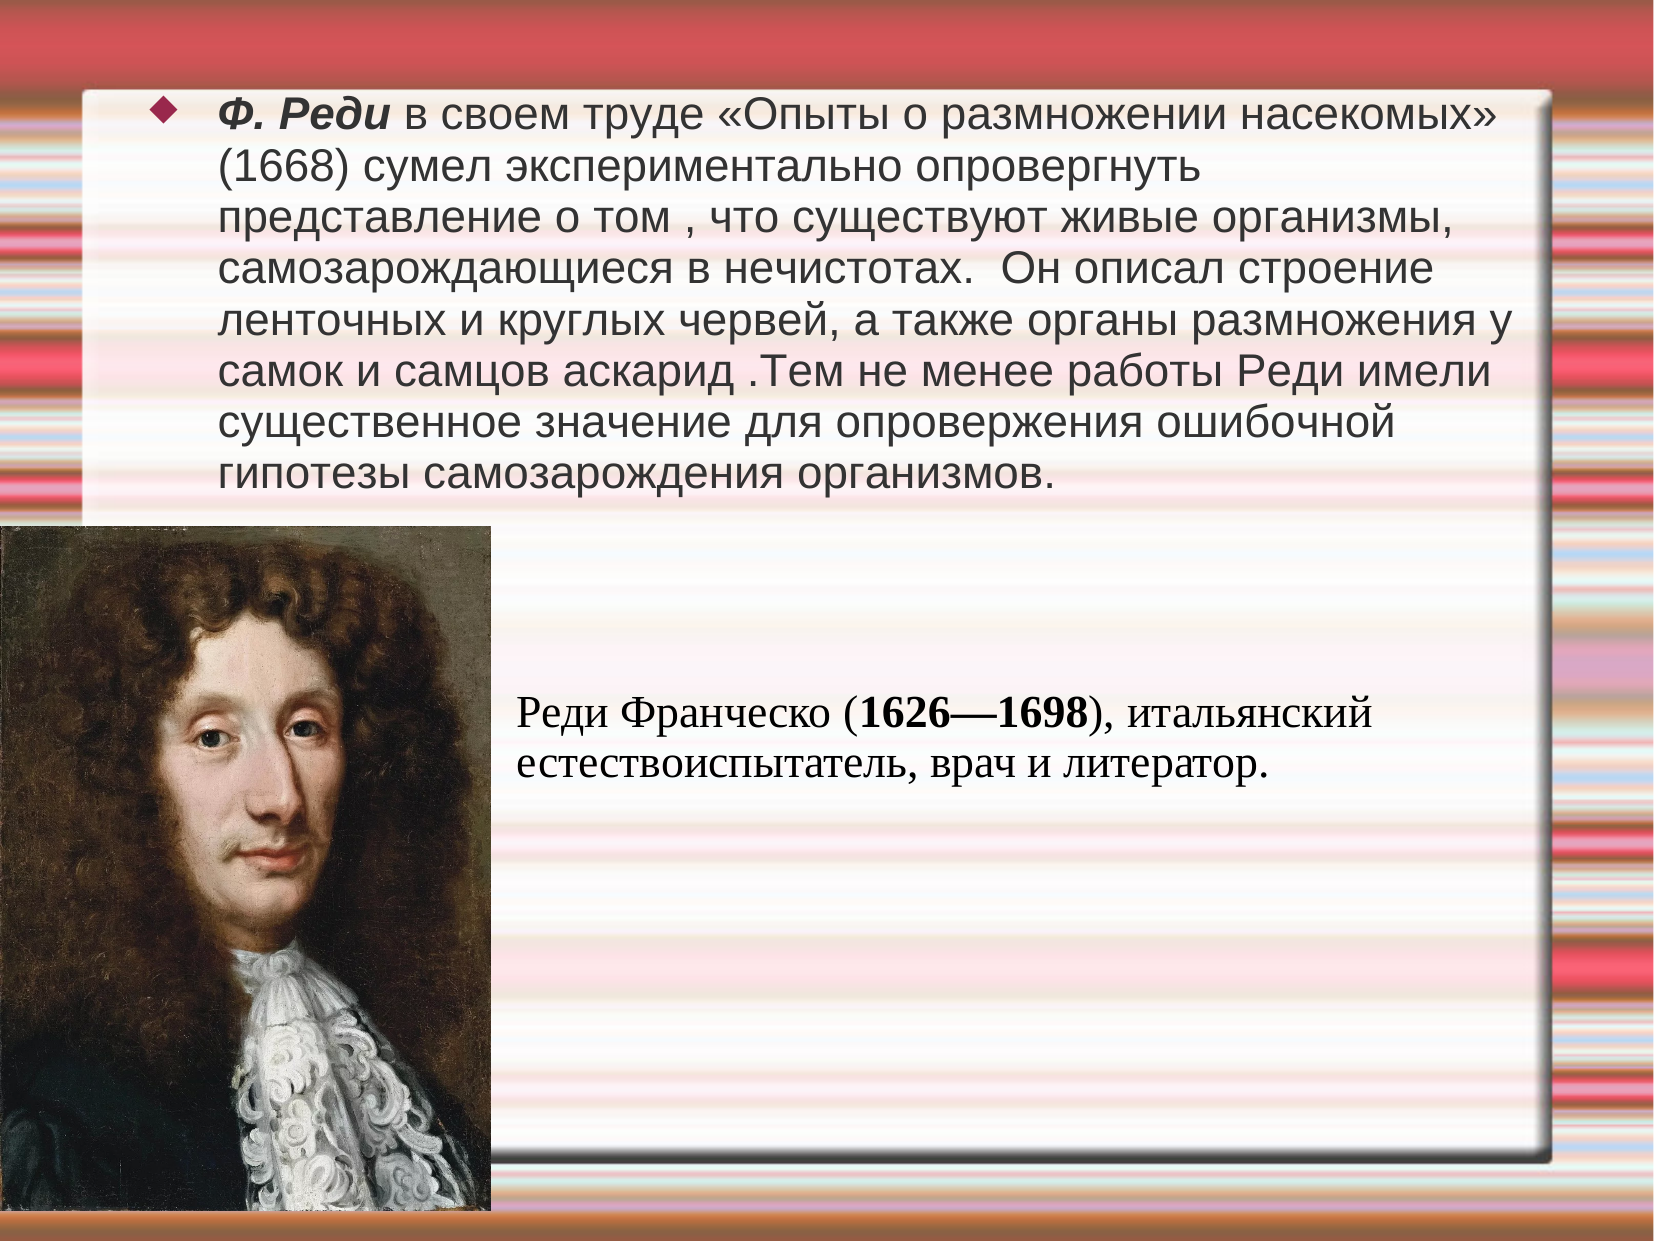

# Ф. Реди в своем труде «Опыты о размножении насекомых» (1668) сумел экспериментально опровергнуть представление о том , что существуют живые организмы, самозарождающиеся в нечистотах. Он описал строение ленточных и круглых червей, а также органы размножения у самок и самцов аскарид .Тем не менее работы Реди имели существенное значение для опровержения ошибочной гипотезы самозарождения организмов.
Реди Франческо (1626—1698), итальянский естествоиспытатель, врач и литератор.